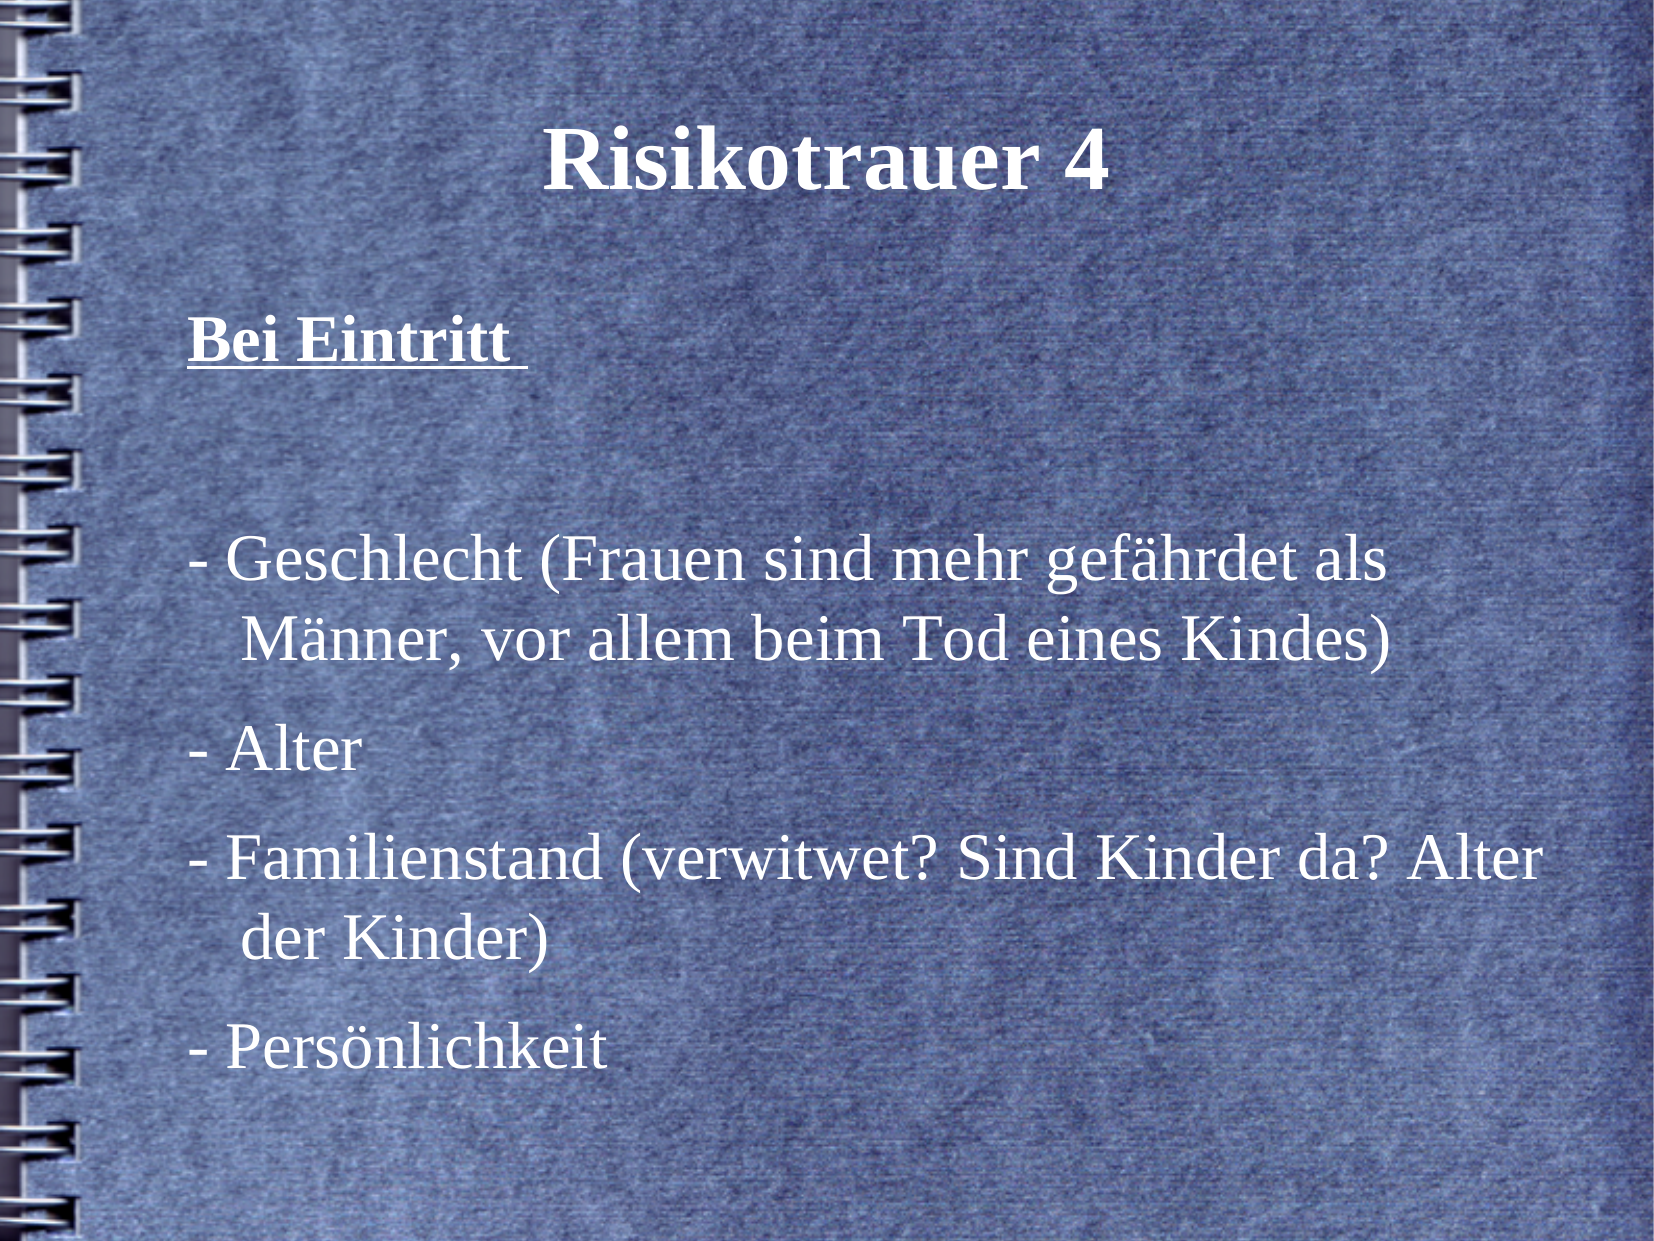

# Risikotrauer 4
Bei Eintritt
- Geschlecht (Frauen sind mehr gefährdet als Männer, vor allem beim Tod eines Kindes)
- Alter
- Familienstand (verwitwet? Sind Kinder da? Alter der Kinder)
- Persönlichkeit